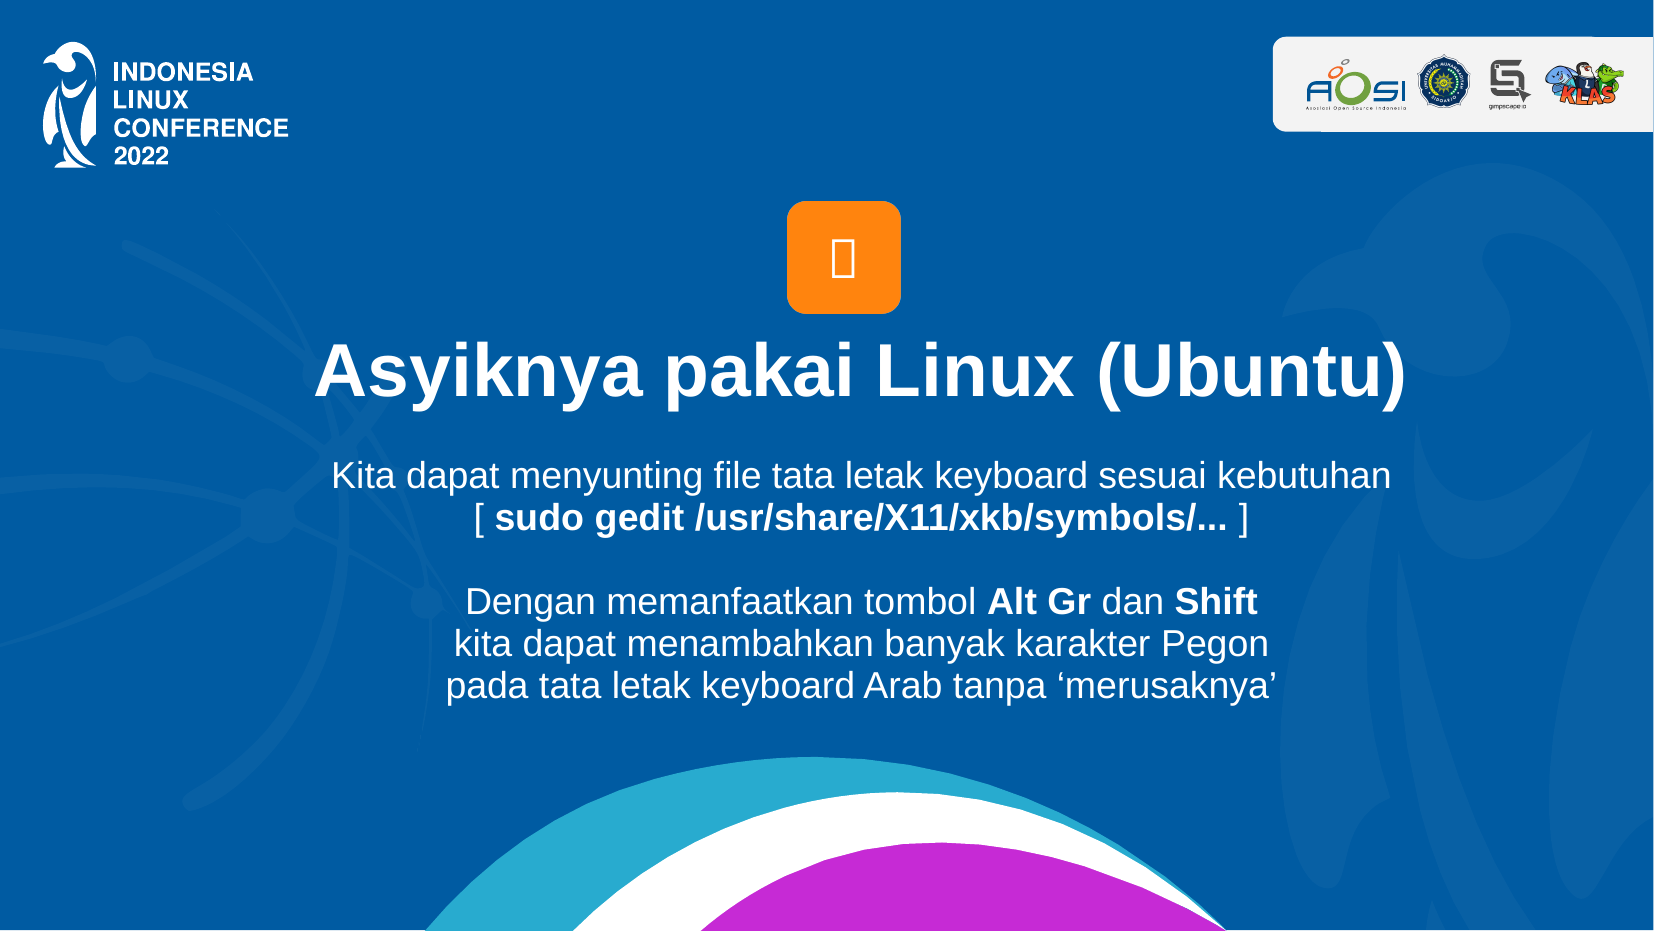


Asyiknya pakai Linux (Ubuntu)
Kita dapat menyunting file tata letak keyboard sesuai kebutuhan
[ sudo gedit /usr/share/X11/xkb/symbols/... ]
Dengan memanfaatkan tombol Alt Gr dan Shift
kita dapat menambahkan banyak karakter Pegon
pada tata letak keyboard Arab tanpa ‘merusaknya’